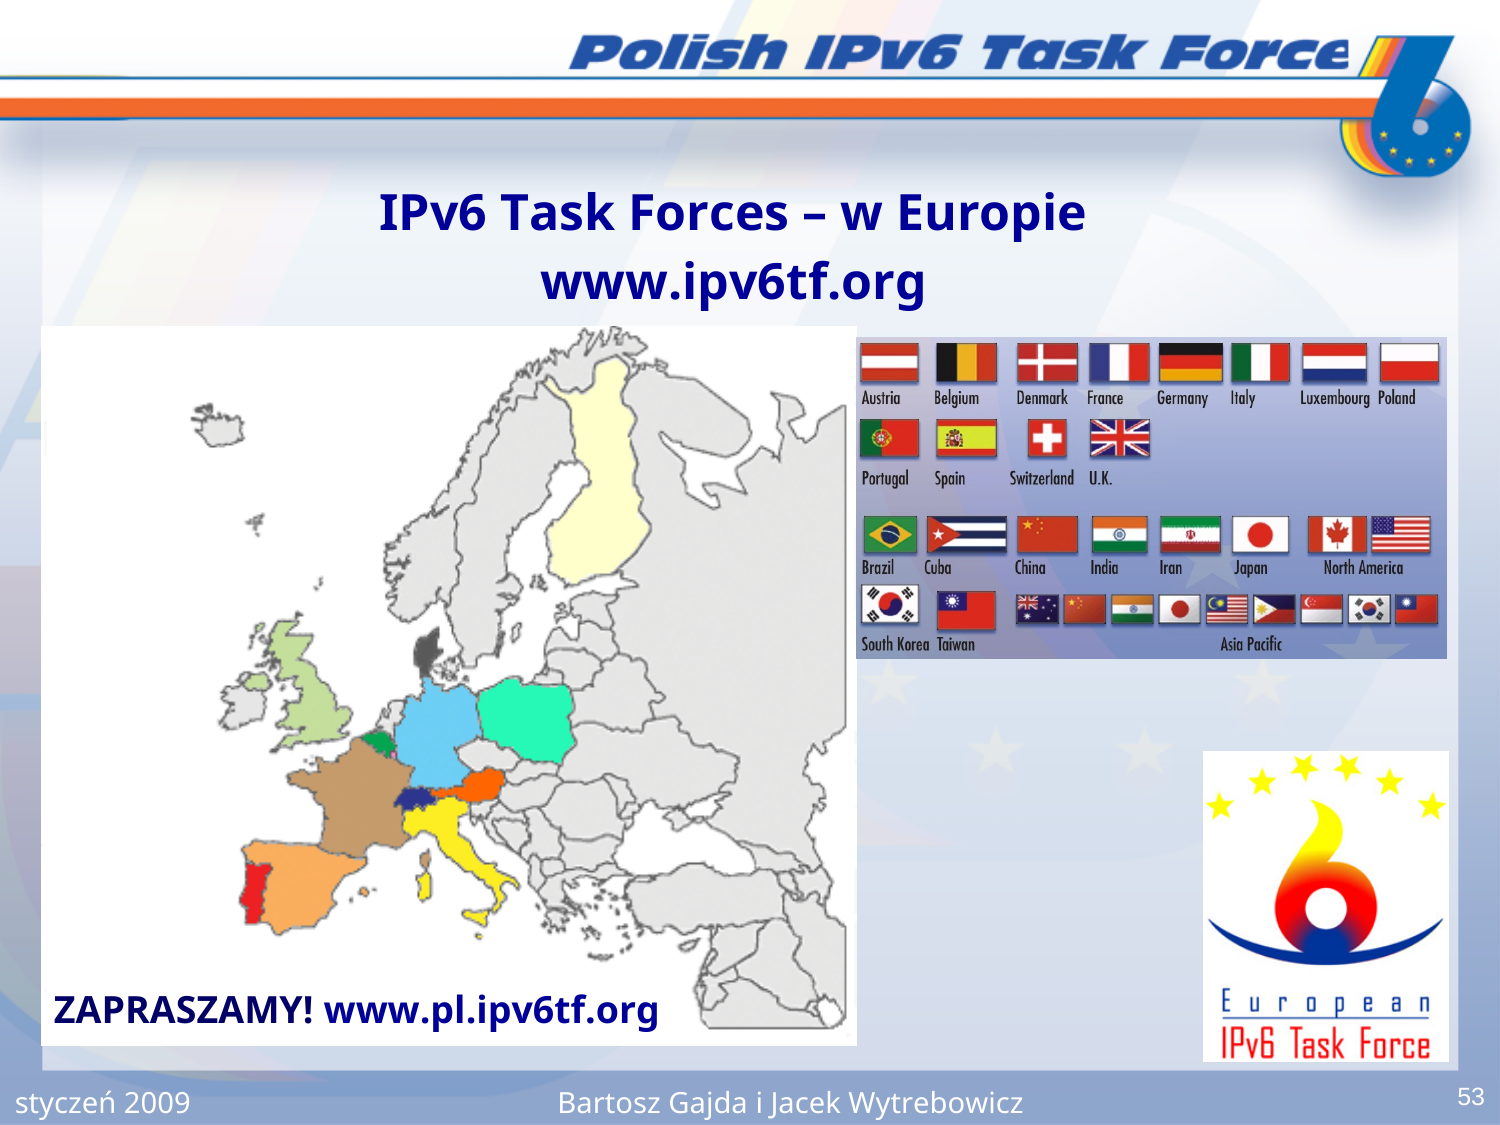

# IPv6 Task Forces – w Europie www.ipv6tf.org
ZAPRASZAMY! www.pl.ipv6tf.org
styczeń 2009
Bartosz Gajda i Jacek Wytrebowicz
53